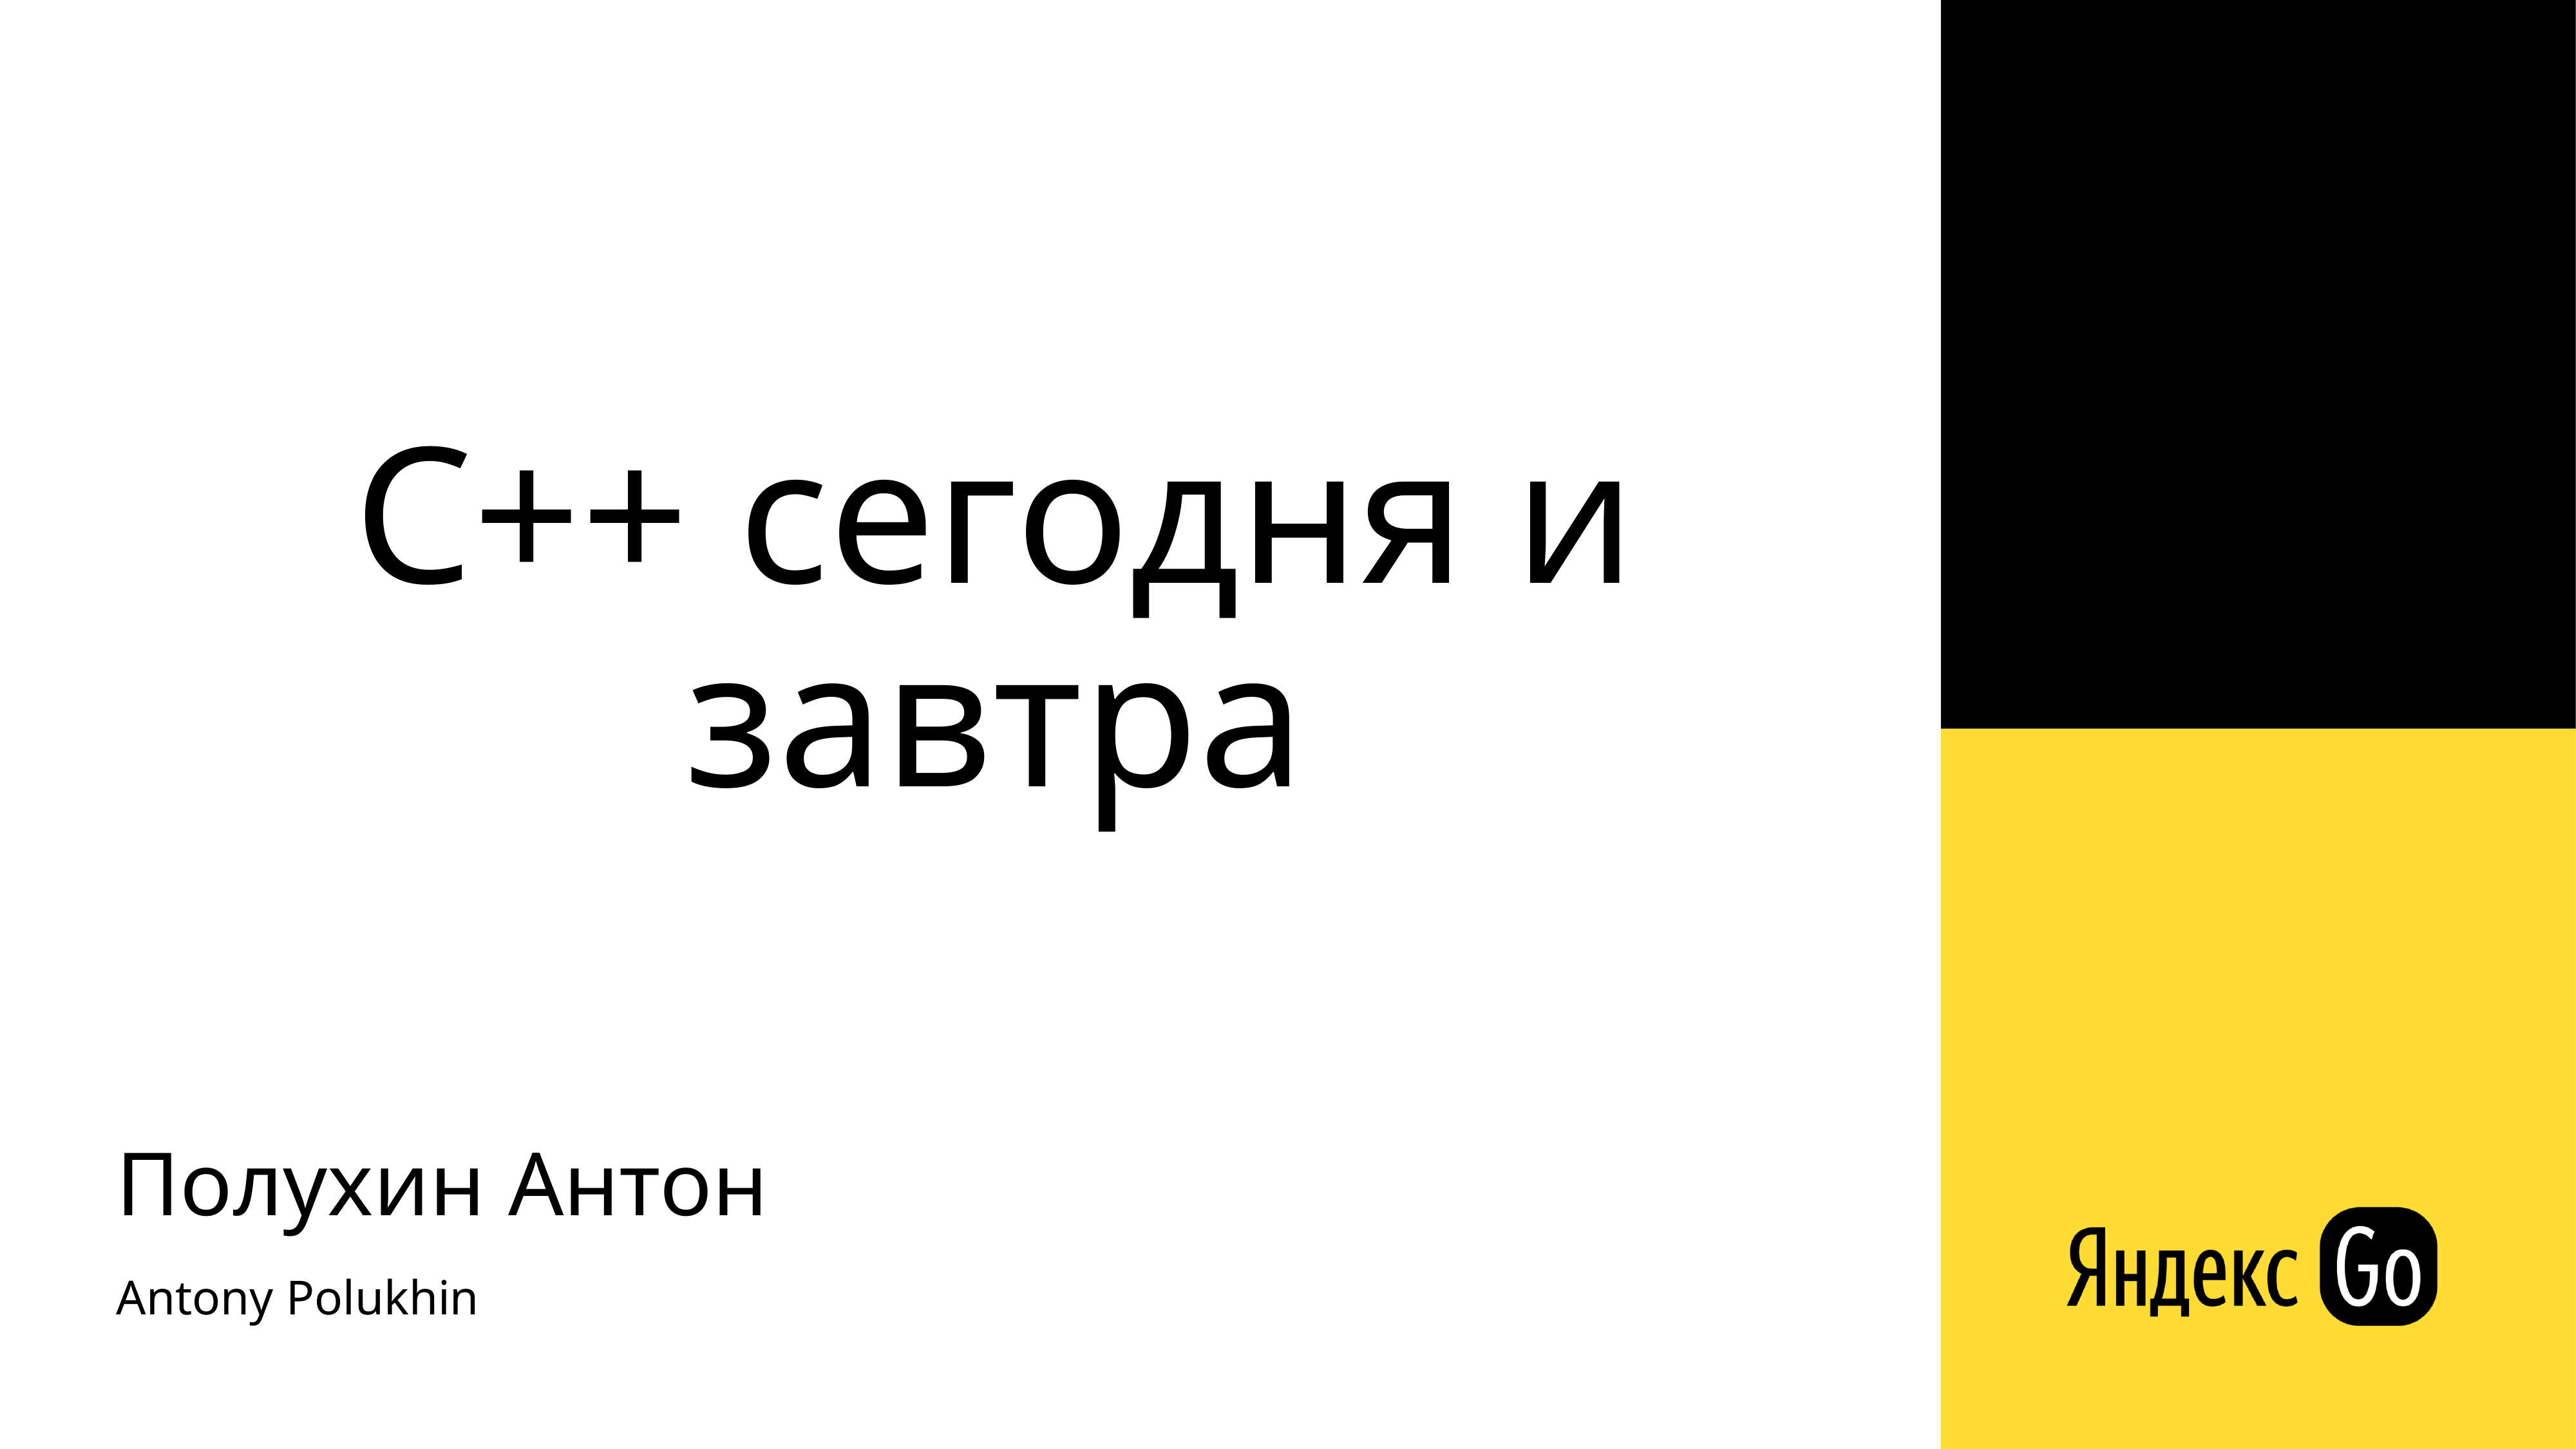

C++ сегодня и завтра
Полухин Антон
# Antony Polukhin